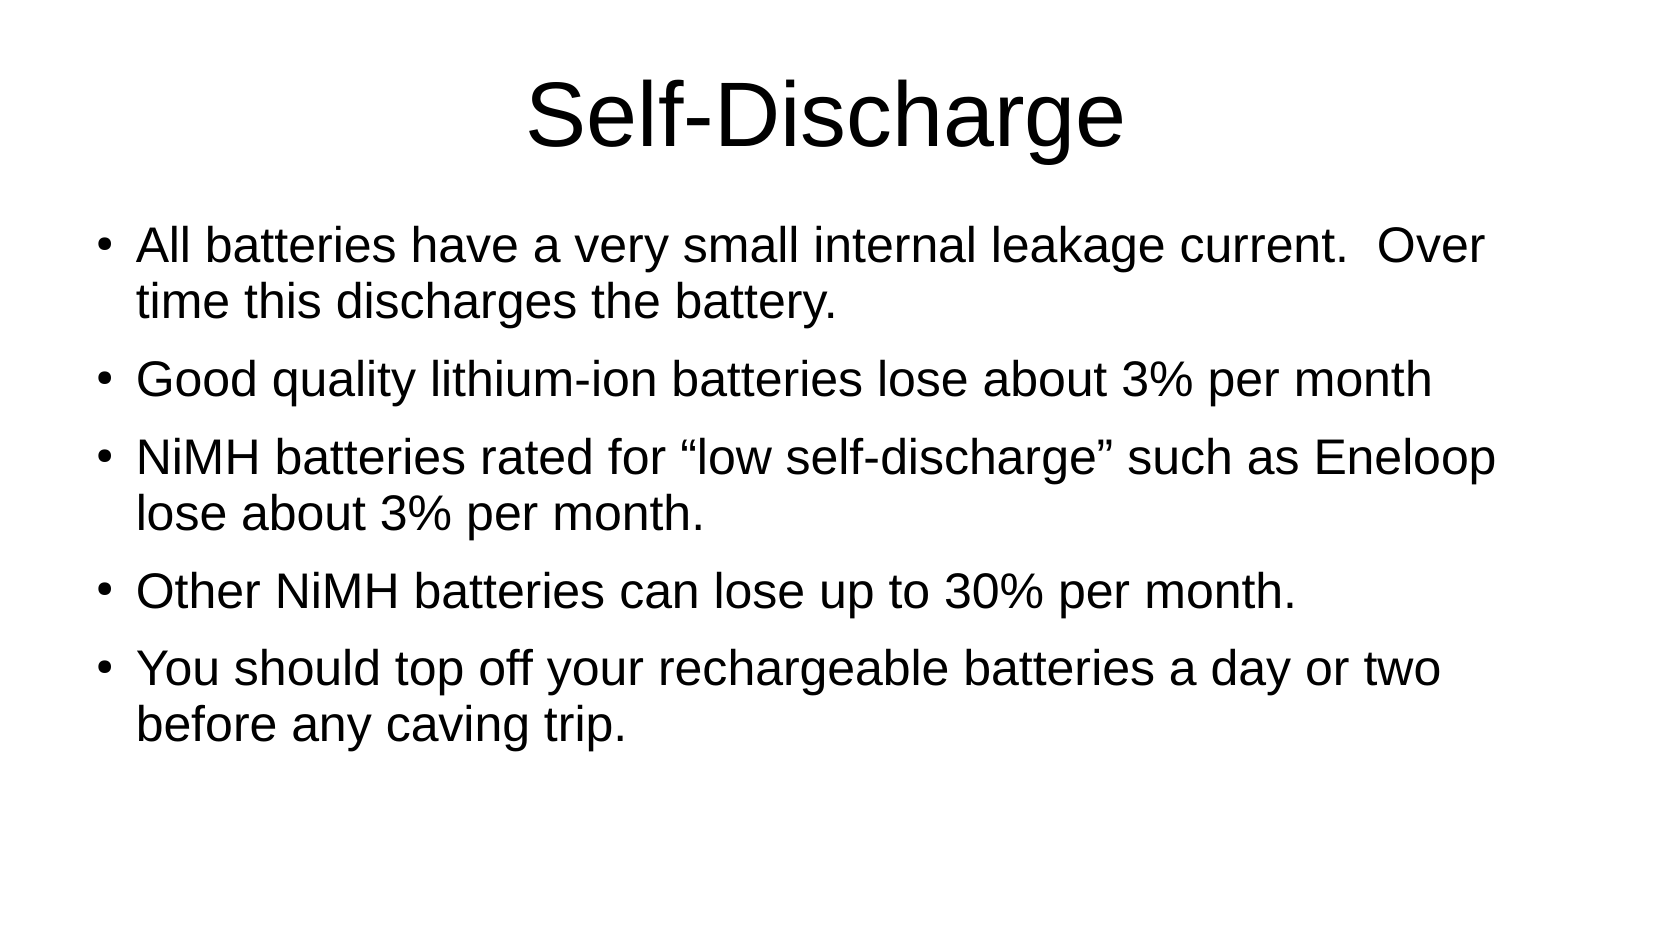

# Self-Discharge
All batteries have a very small internal leakage current. Over time this discharges the battery.
Good quality lithium-ion batteries lose about 3% per month
NiMH batteries rated for “low self-discharge” such as Eneloop lose about 3% per month.
Other NiMH batteries can lose up to 30% per month.
You should top off your rechargeable batteries a day or two before any caving trip.